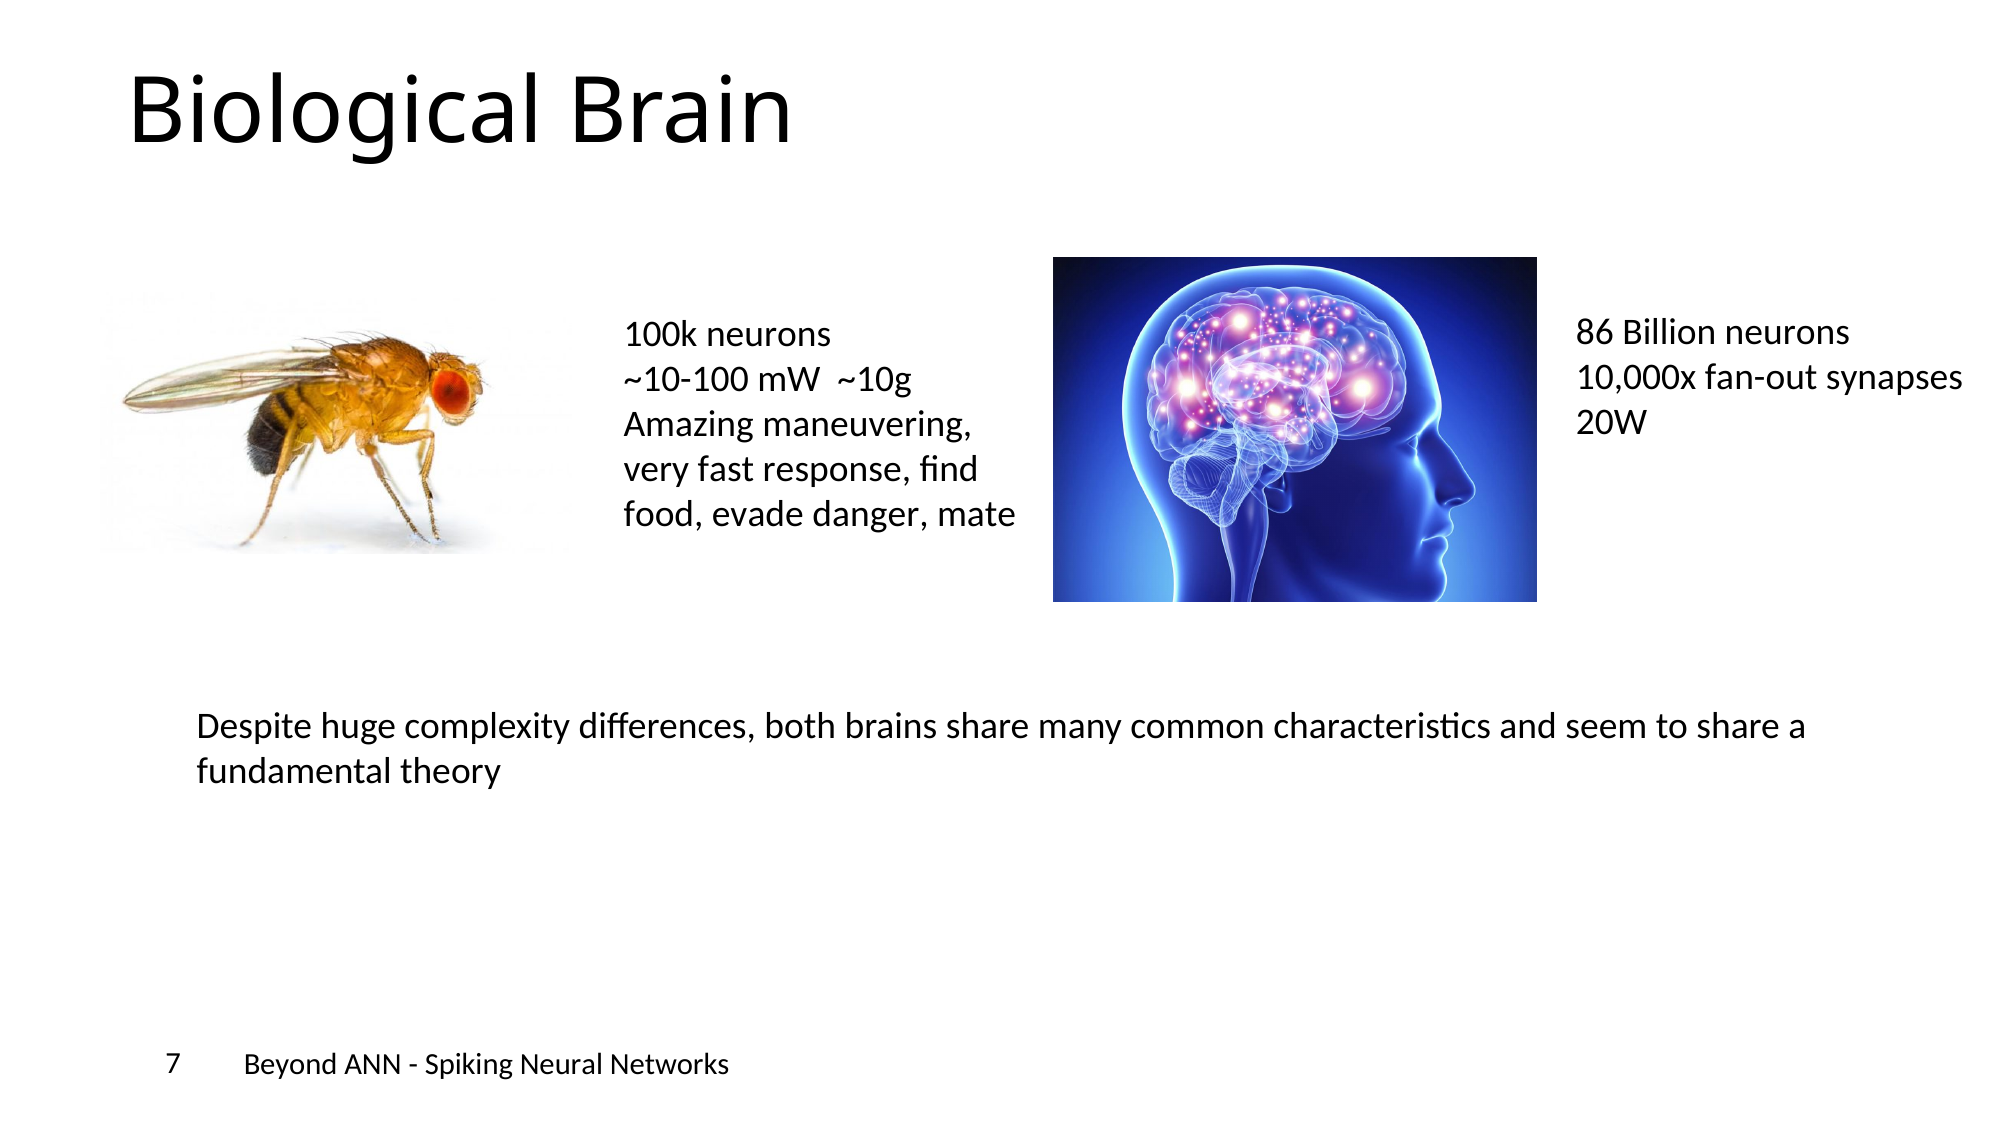

# Biological Brain
86 Billion neurons
10,000x fan-out synapses
20W
100k neurons
~10-100 mW ~10g
Amazing maneuvering, very fast response, find food, evade danger, mate
Despite huge complexity differences, both brains share many common characteristics and seem to share a fundamental theory
7
Beyond ANN - Spiking Neural Networks